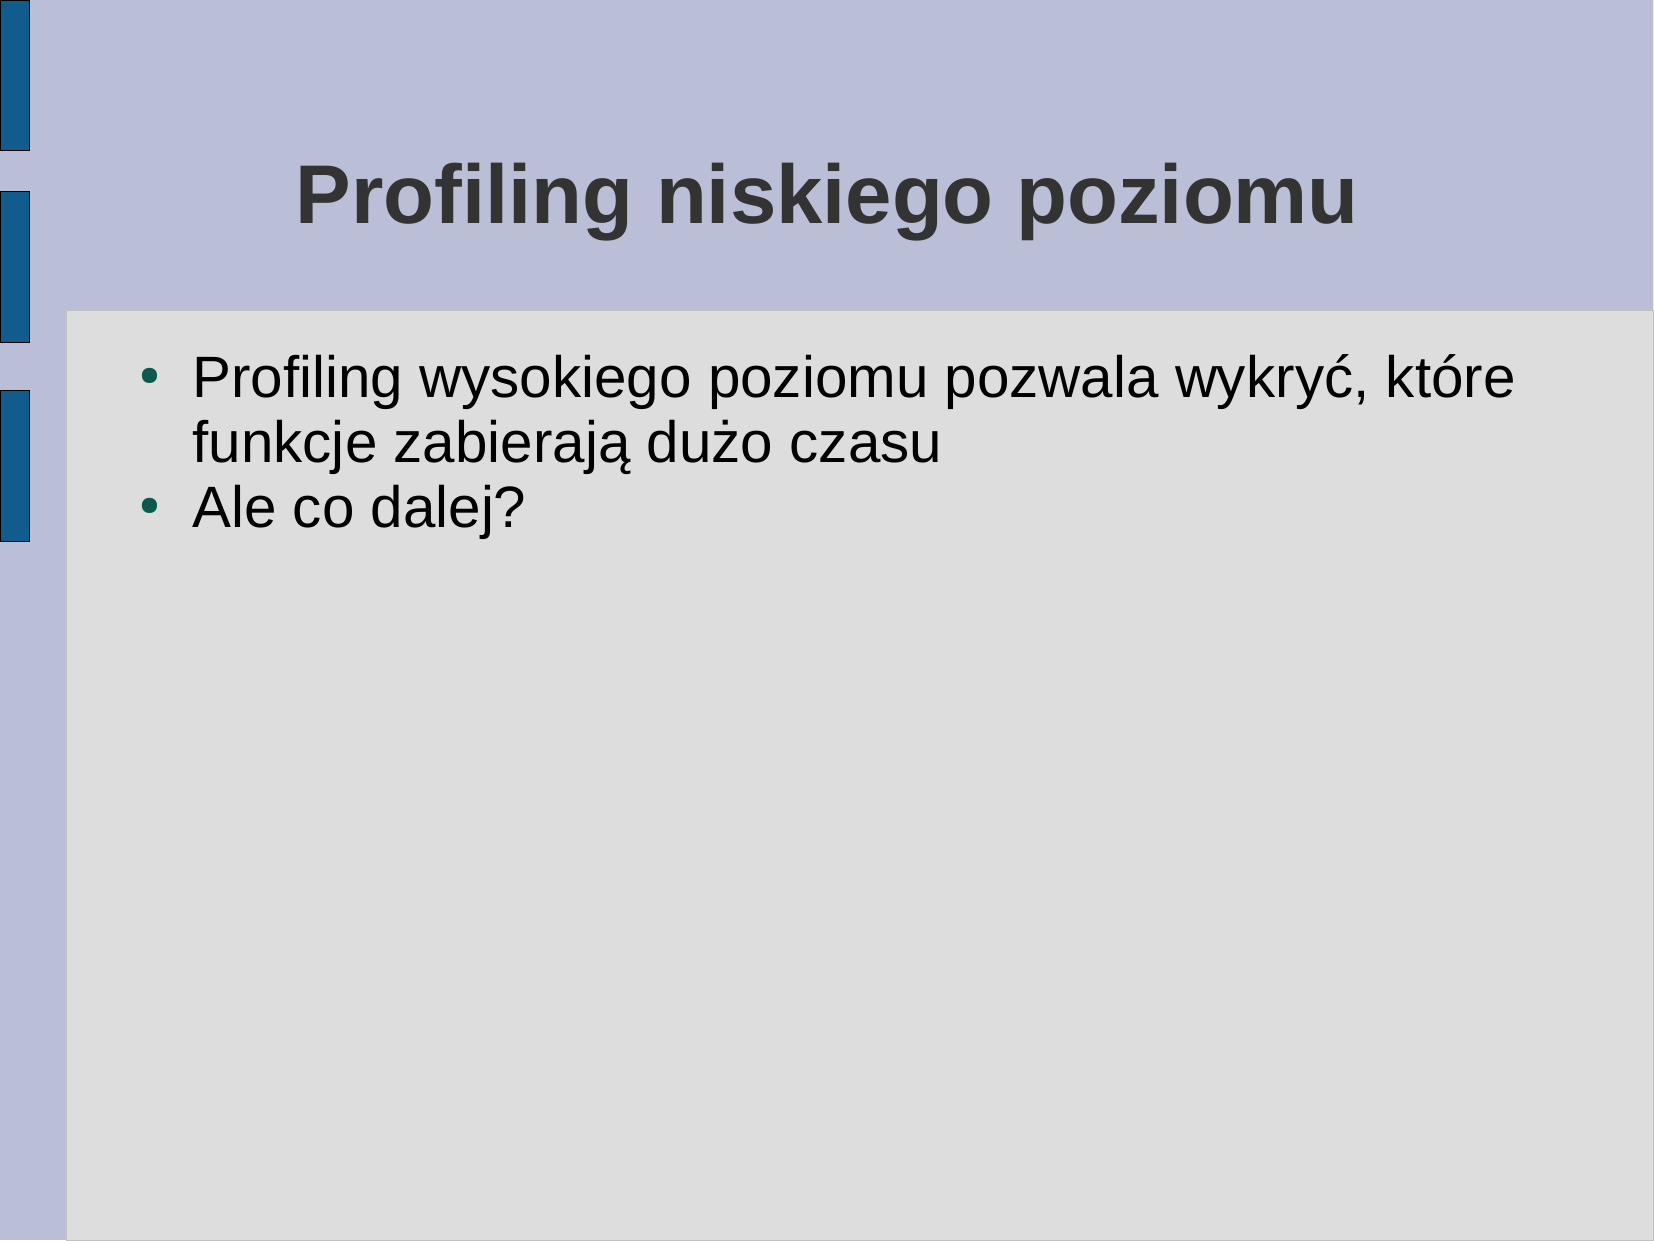

# Profiling niskiego poziomu
Profiling wysokiego poziomu pozwala wykryć, które funkcje zabierają dużo czasu
Ale co dalej?